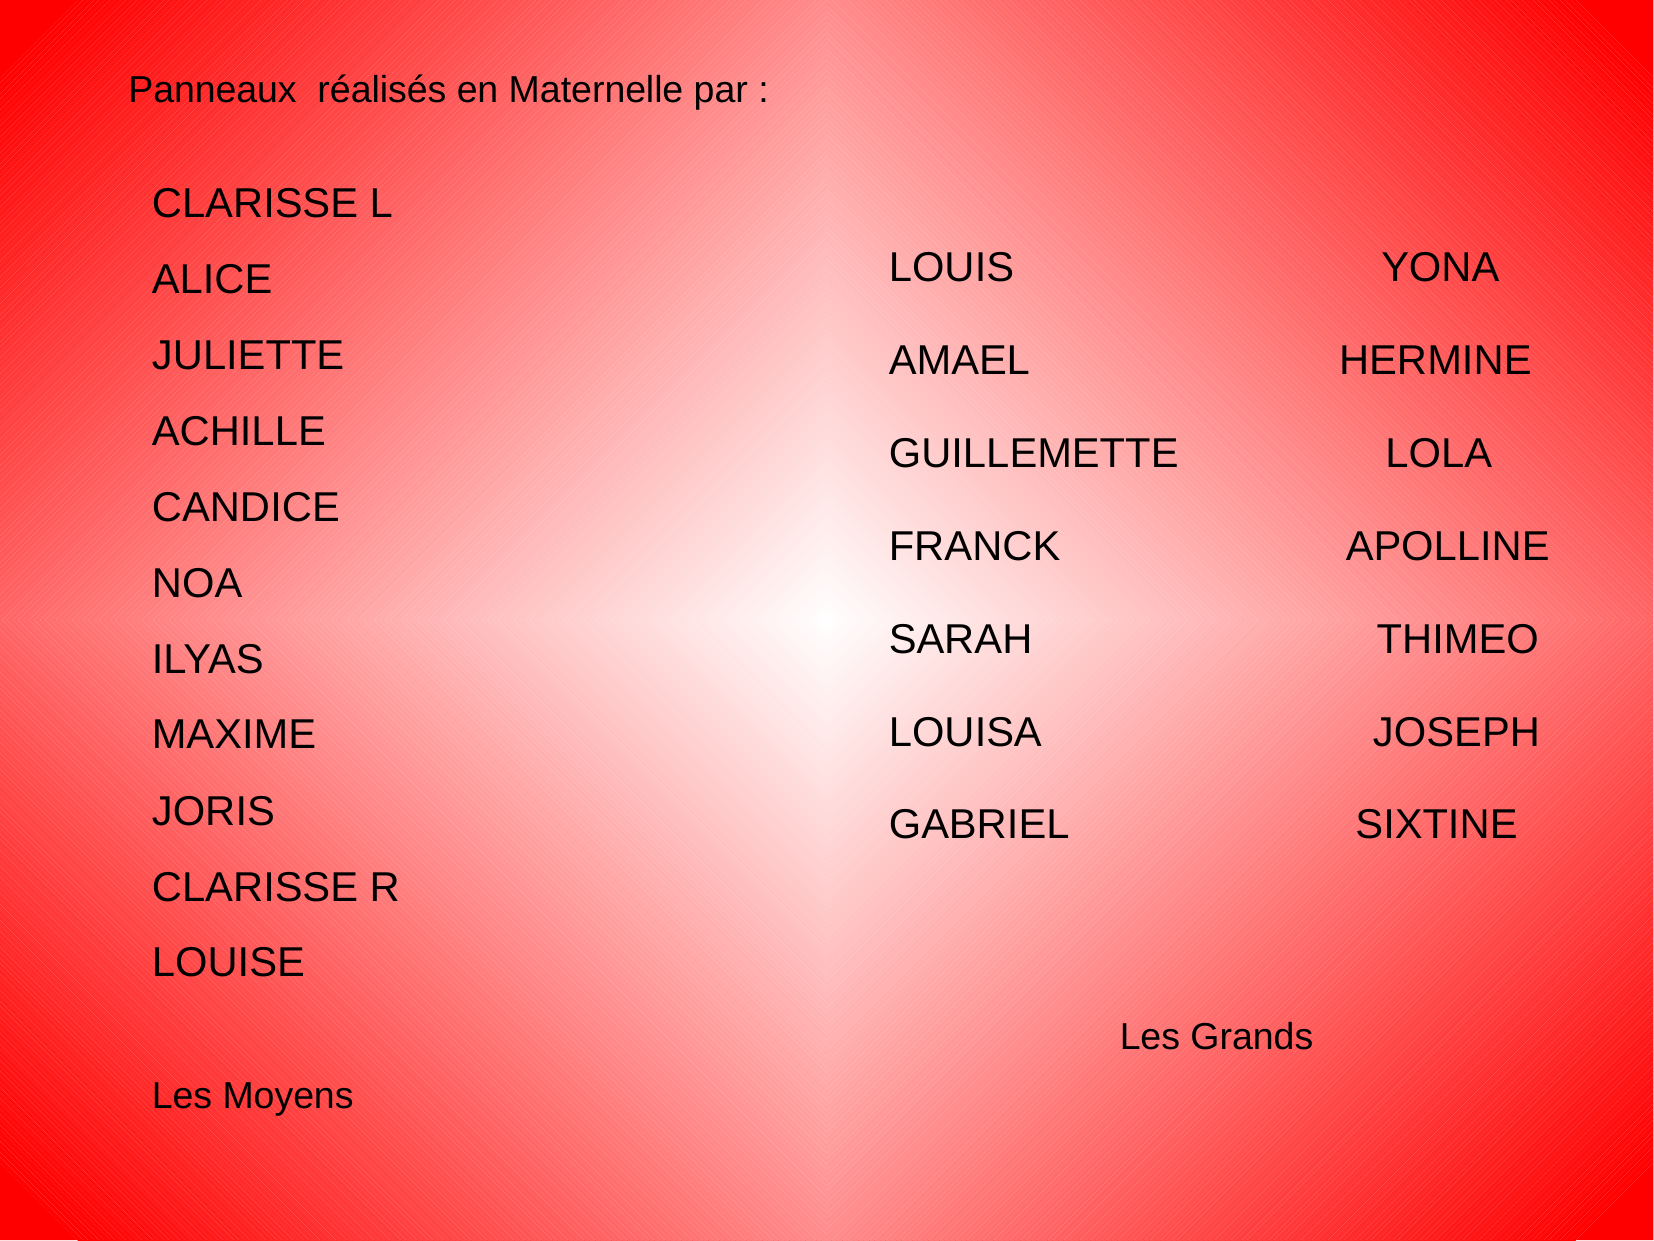

Panneaux réalisés en Maternelle par :
# CLARISSE L
ALICE
JULIETTE
ACHILLE
CANDICE
NOA
ILYAS
MAXIME
JORIS
CLARISSE R
LOUISE
Les Moyens
LOUIS YONA
AMAEL HERMINE
GUILLEMETTE LOLA
FRANCK APOLLINE
SARAH THIMEO
LOUISA JOSEPH
GABRIEL SIXTINE
 Les Grands